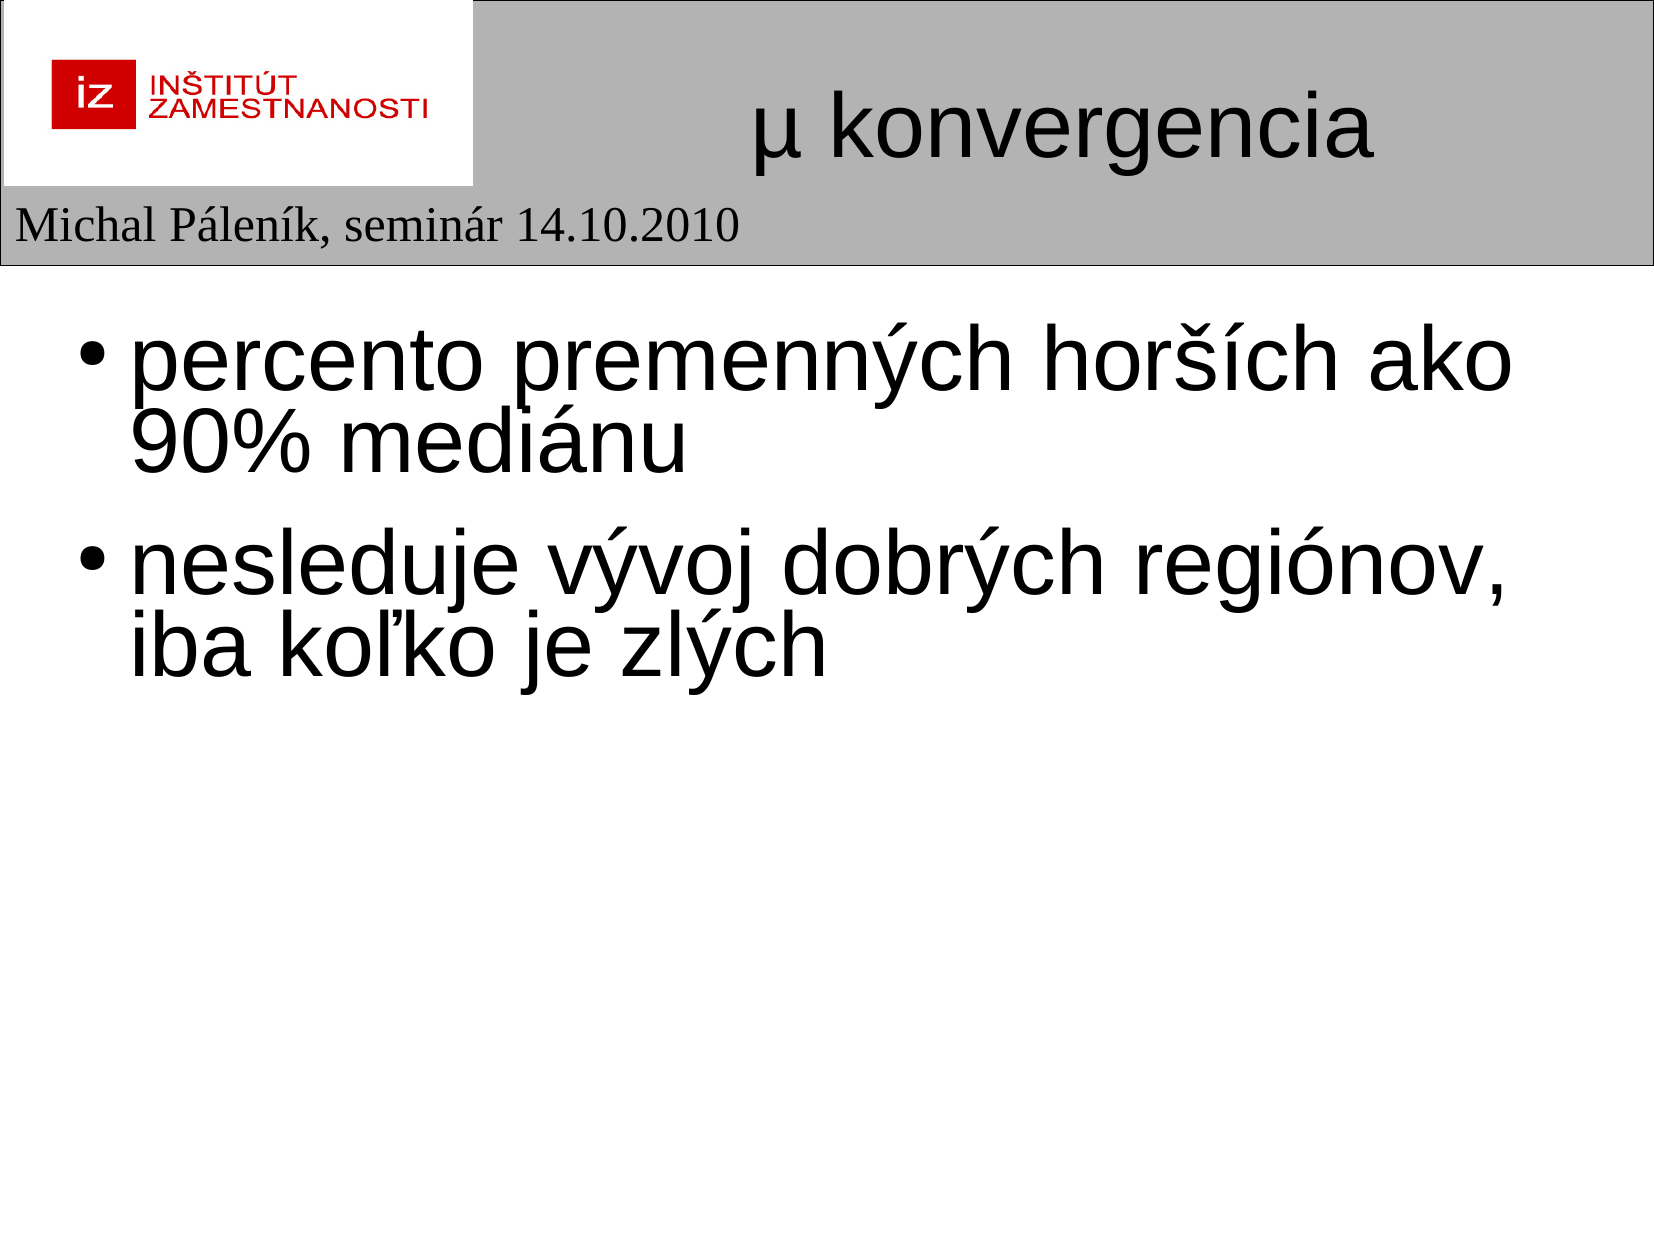

# µ konvergencia
percento premenných horších ako 90% mediánu
nesleduje vývoj dobrých regiónov, iba koľko je zlých